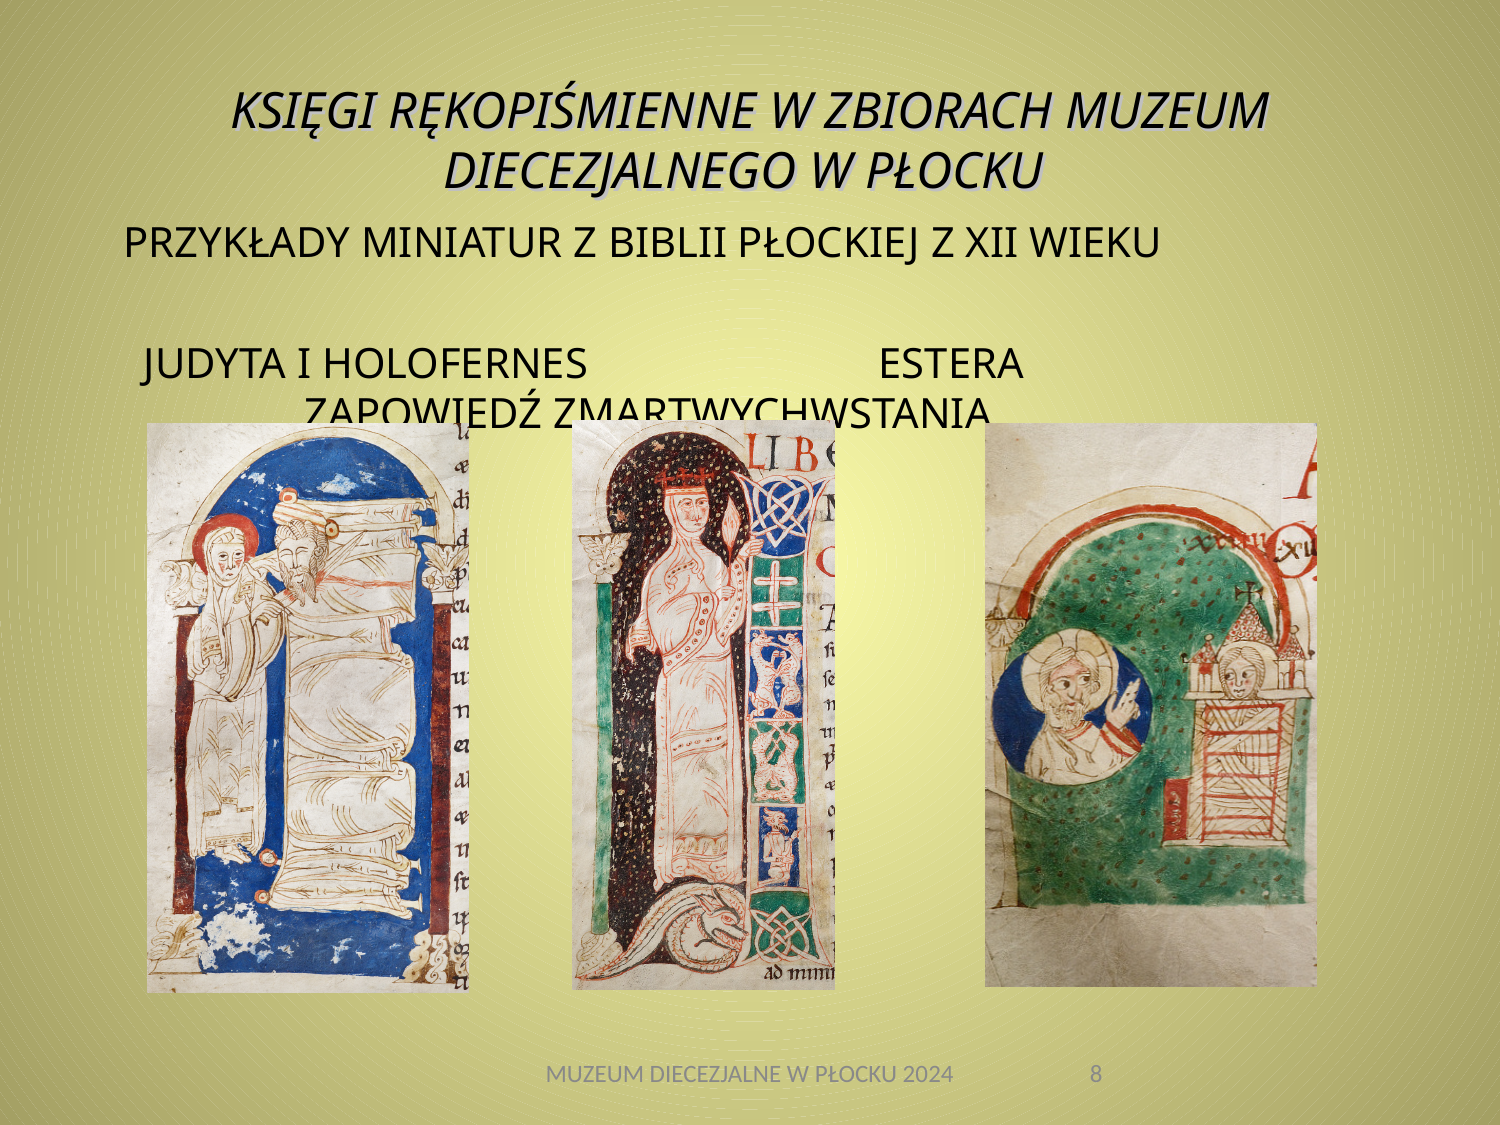

# KSIĘGI RĘKOPIŚMIENNE W ZBIORACH MUZEUM DIECEZJALNEGO W PŁOCKU
PRZYKŁADY MINIATUR Z BIBLII PŁOCKIEJ Z XII WIEKU
 JUDYTA I HOLOFERNES ESTERA ZAPOWIEDŹ ZMARTWYCHWSTANIA
MUZEUM DIECEZJALNE W PŁOCKU 2024